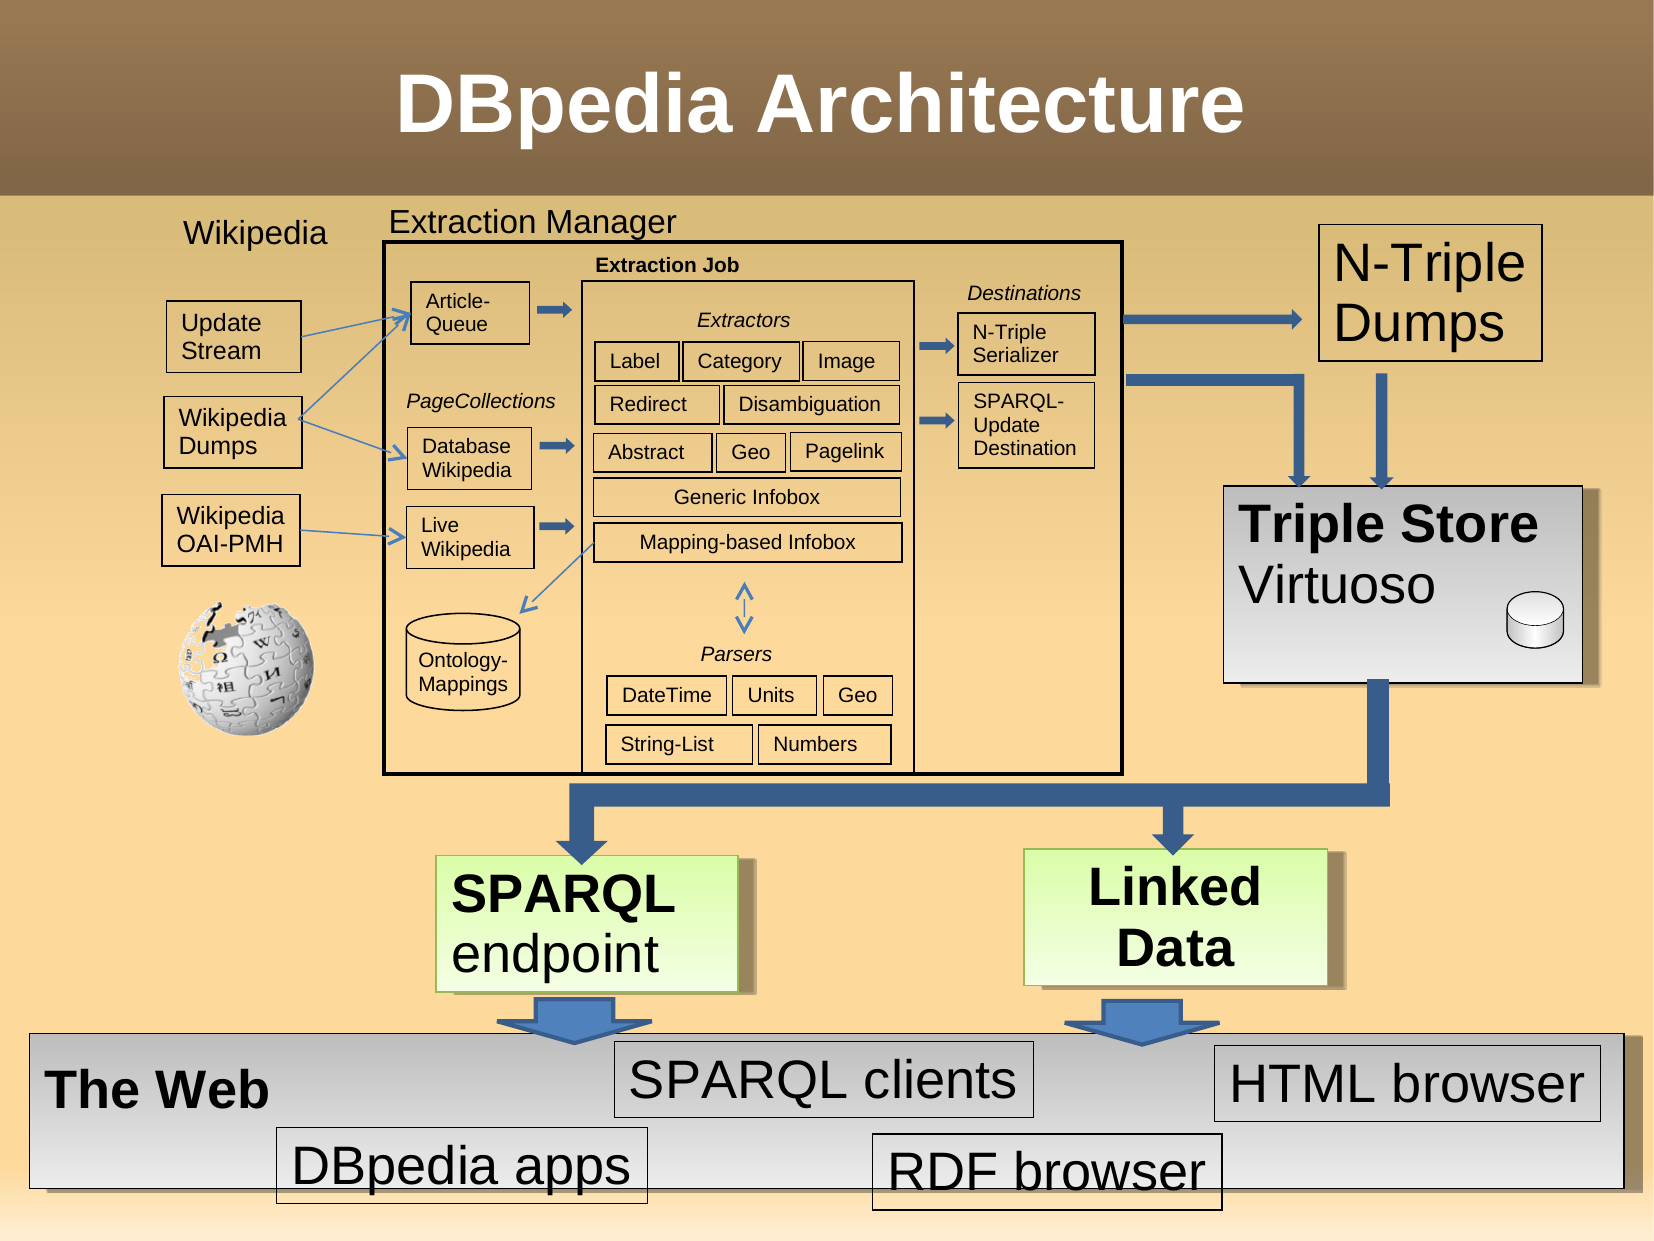

# DBpedia Architecture
Extraction Manager
Wikipedia
N-Triple
Dumps
Extraction Job
Destinations
Article-
Queue
Extractors
Update
Stream
N-Triple
Serializer
Image
Label
Category
PageCollections
SPARQL-
Update
Destination
Redirect
Disambiguation
Wikipedia
Dumps
Database
Wikipedia
Pagelink
Abstract
Geo
Generic Infobox
Triple Store
Virtuoso
Wikipedia
OAI-PMH
Live
Wikipedia
Mapping-based Infobox
Parsers
Ontology-
Mappings
DateTime
Units
Geo
String-List
Numbers
Linked Data
SPARQL endpoint
The Web
SPARQL clients
HTML browser
DBpedia apps
2009/02/03
Semantic Wikis and the Web of Data - Jens Lehmann, AKSW Leipzig
24
RDF browser